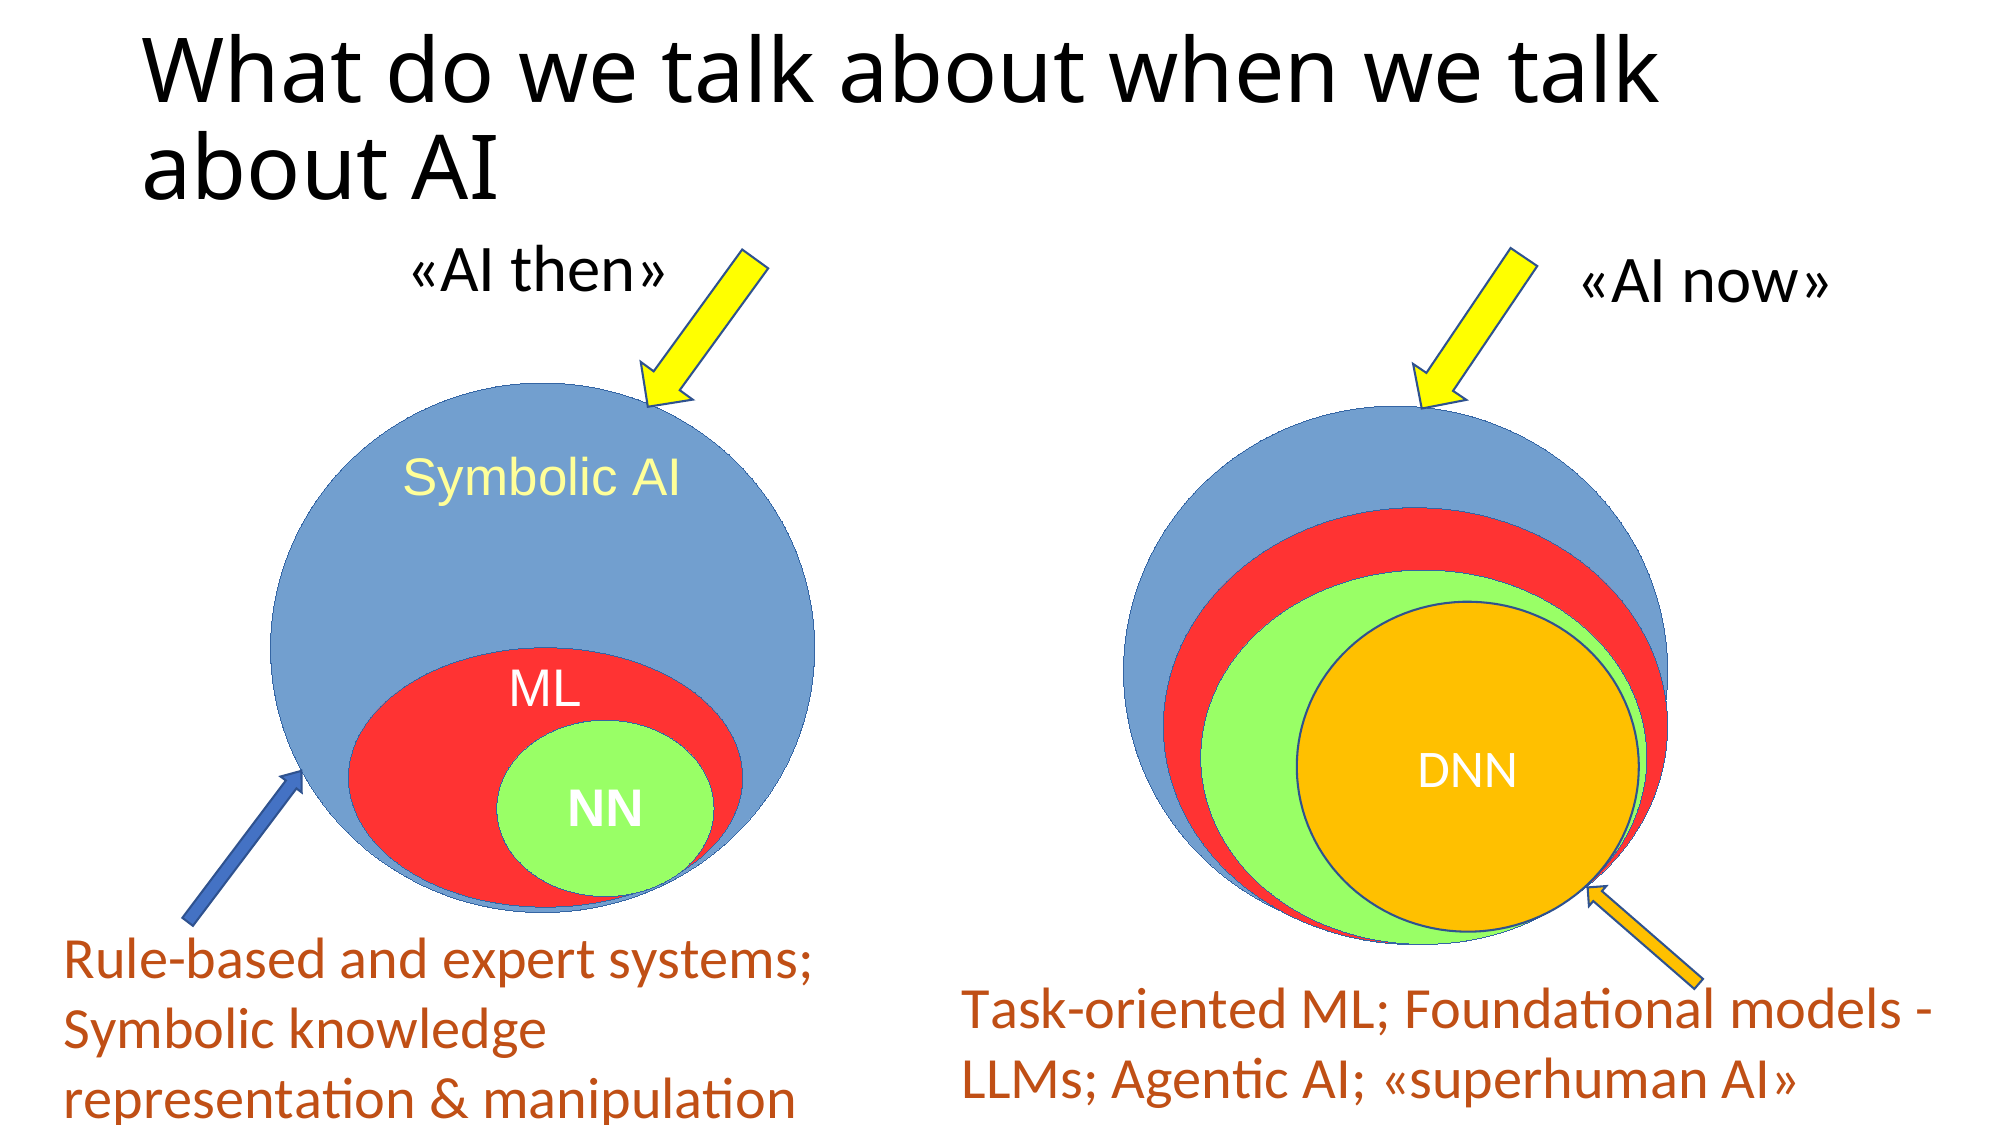

# What do we talk about when we talk about AI
«AI then»
«AI now»
Symbolic AI
ML
DNN
ML
NN
Rule-based and expert systems;
Symbolic knowledge representation & manipulation
Task-oriented ML; Foundational models - LLMs; Agentic AI; «superhuman AI»